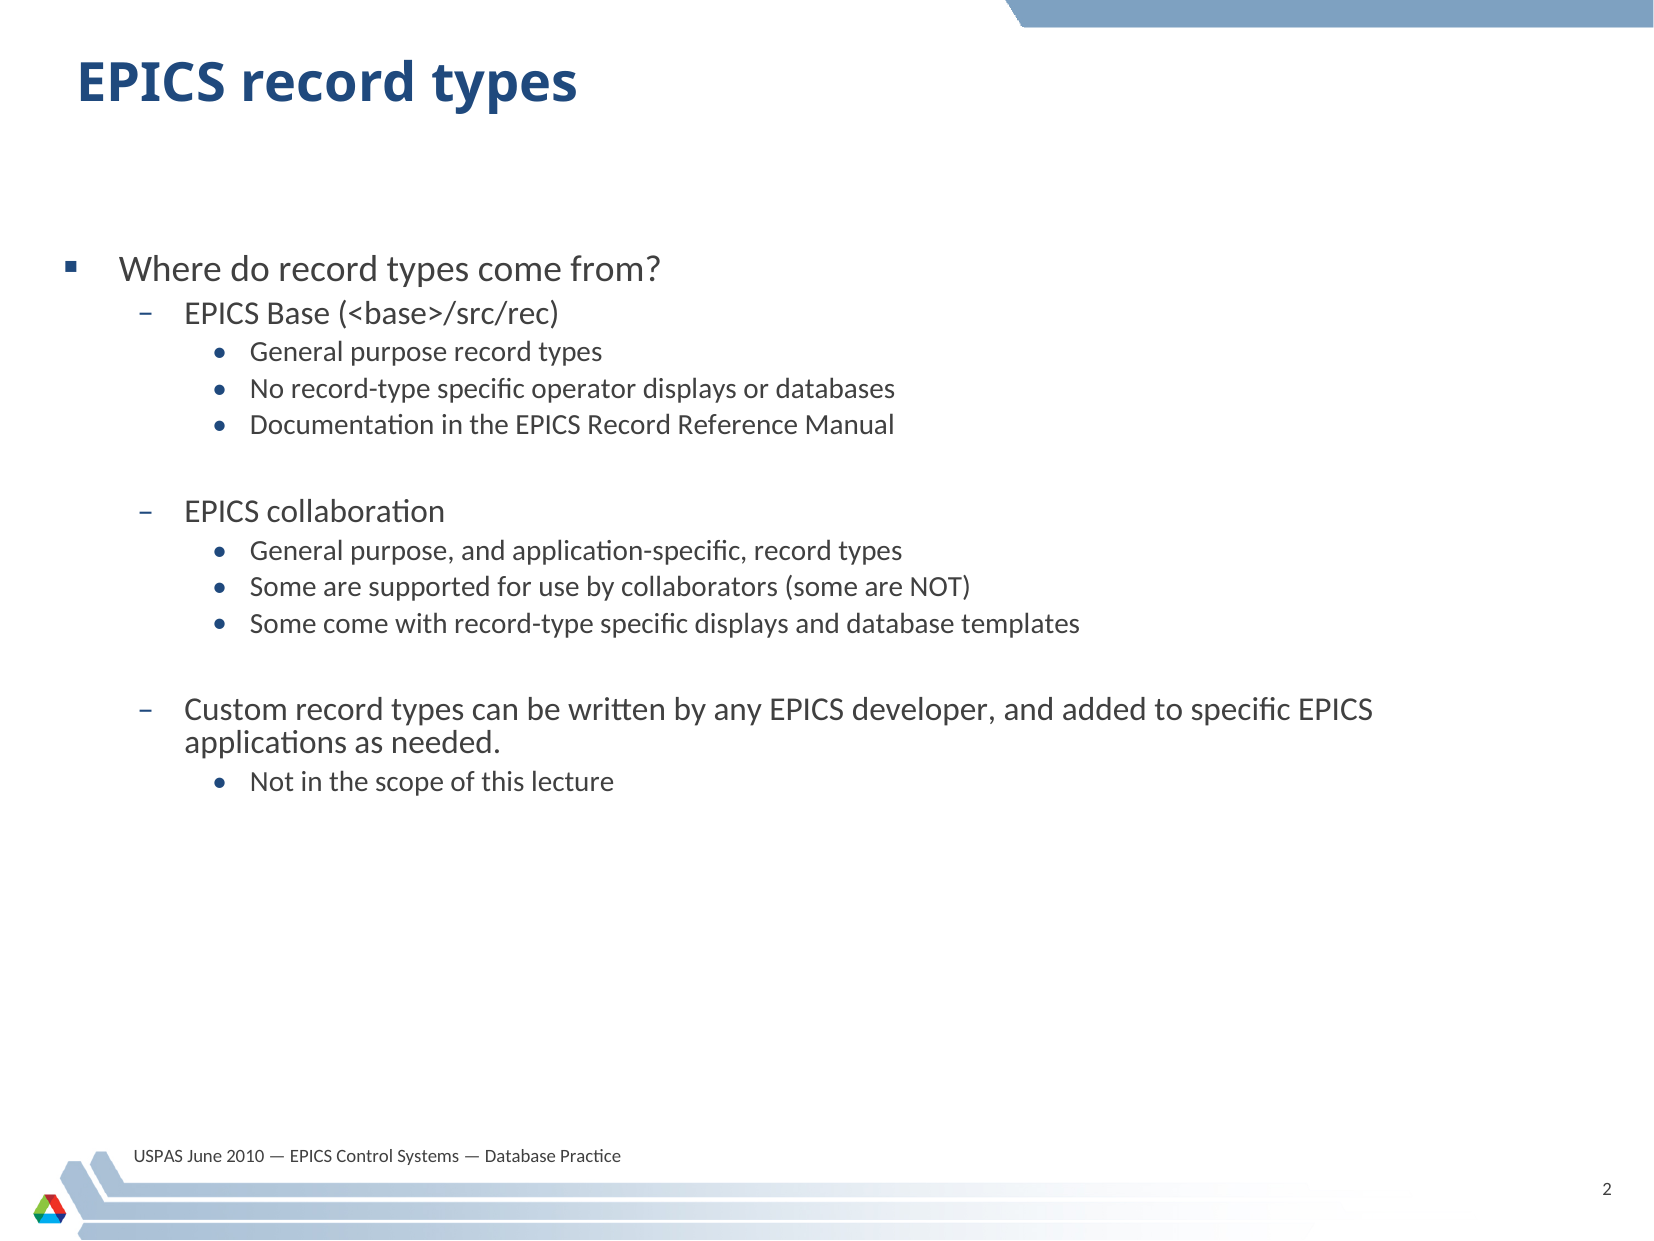

# EPICS record types
Where do record types come from?
EPICS Base (<base>/src/rec)
General purpose record types
No record-type specific operator displays or databases
Documentation in the EPICS Record Reference Manual
EPICS collaboration
General purpose, and application-specific, record types
Some are supported for use by collaborators (some are NOT)
Some come with record-type specific displays and database templates
Custom record types can be written by any EPICS developer, and added to specific EPICS applications as needed.
Not in the scope of this lecture
USPAS June 2010 — EPICS Control Systems — Database Practice
2